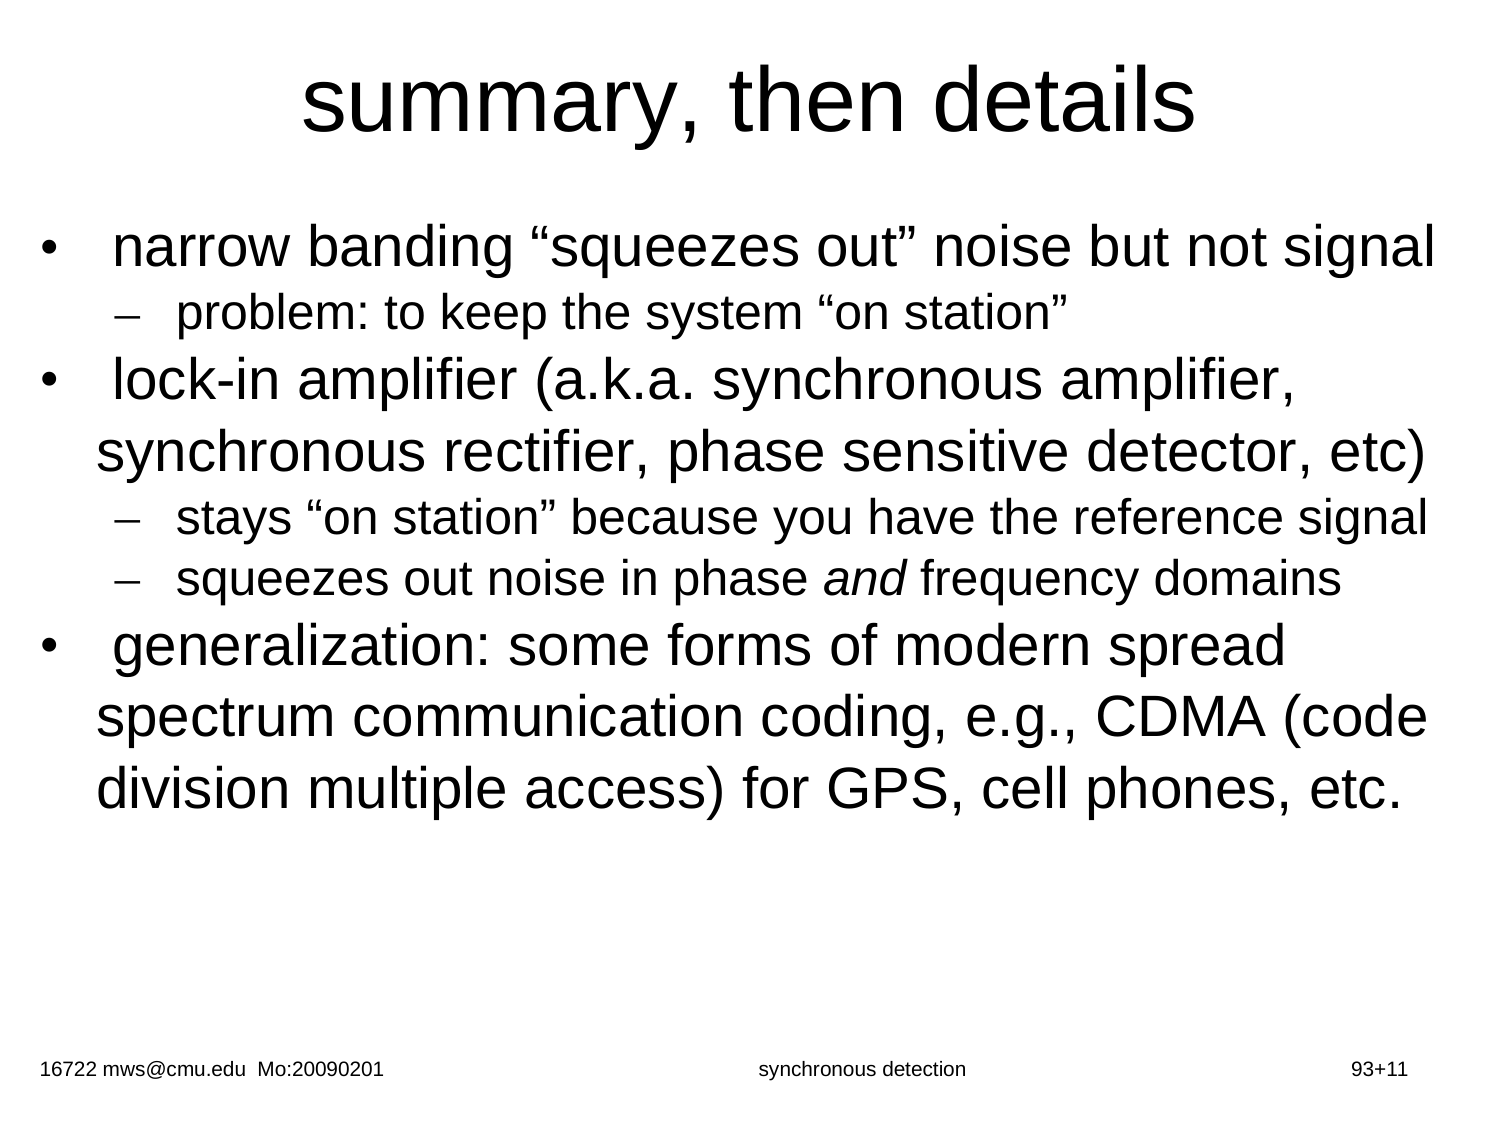

# summary, then details
 narrow banding “squeezes out” noise but not signal
 problem: to keep the system “on station”
 lock-in amplifier (a.k.a. synchronous amplifier, synchronous rectifier, phase sensitive detector, etc)
 stays “on station” because you have the reference signal
 squeezes out noise in phase and frequency domains
 generalization: some forms of modern spread spectrum communication coding, e.g., CDMA (code division multiple access) for GPS, cell phones, etc.
16722 mws@cmu.edu Mo:20090201
synchronous detection
11